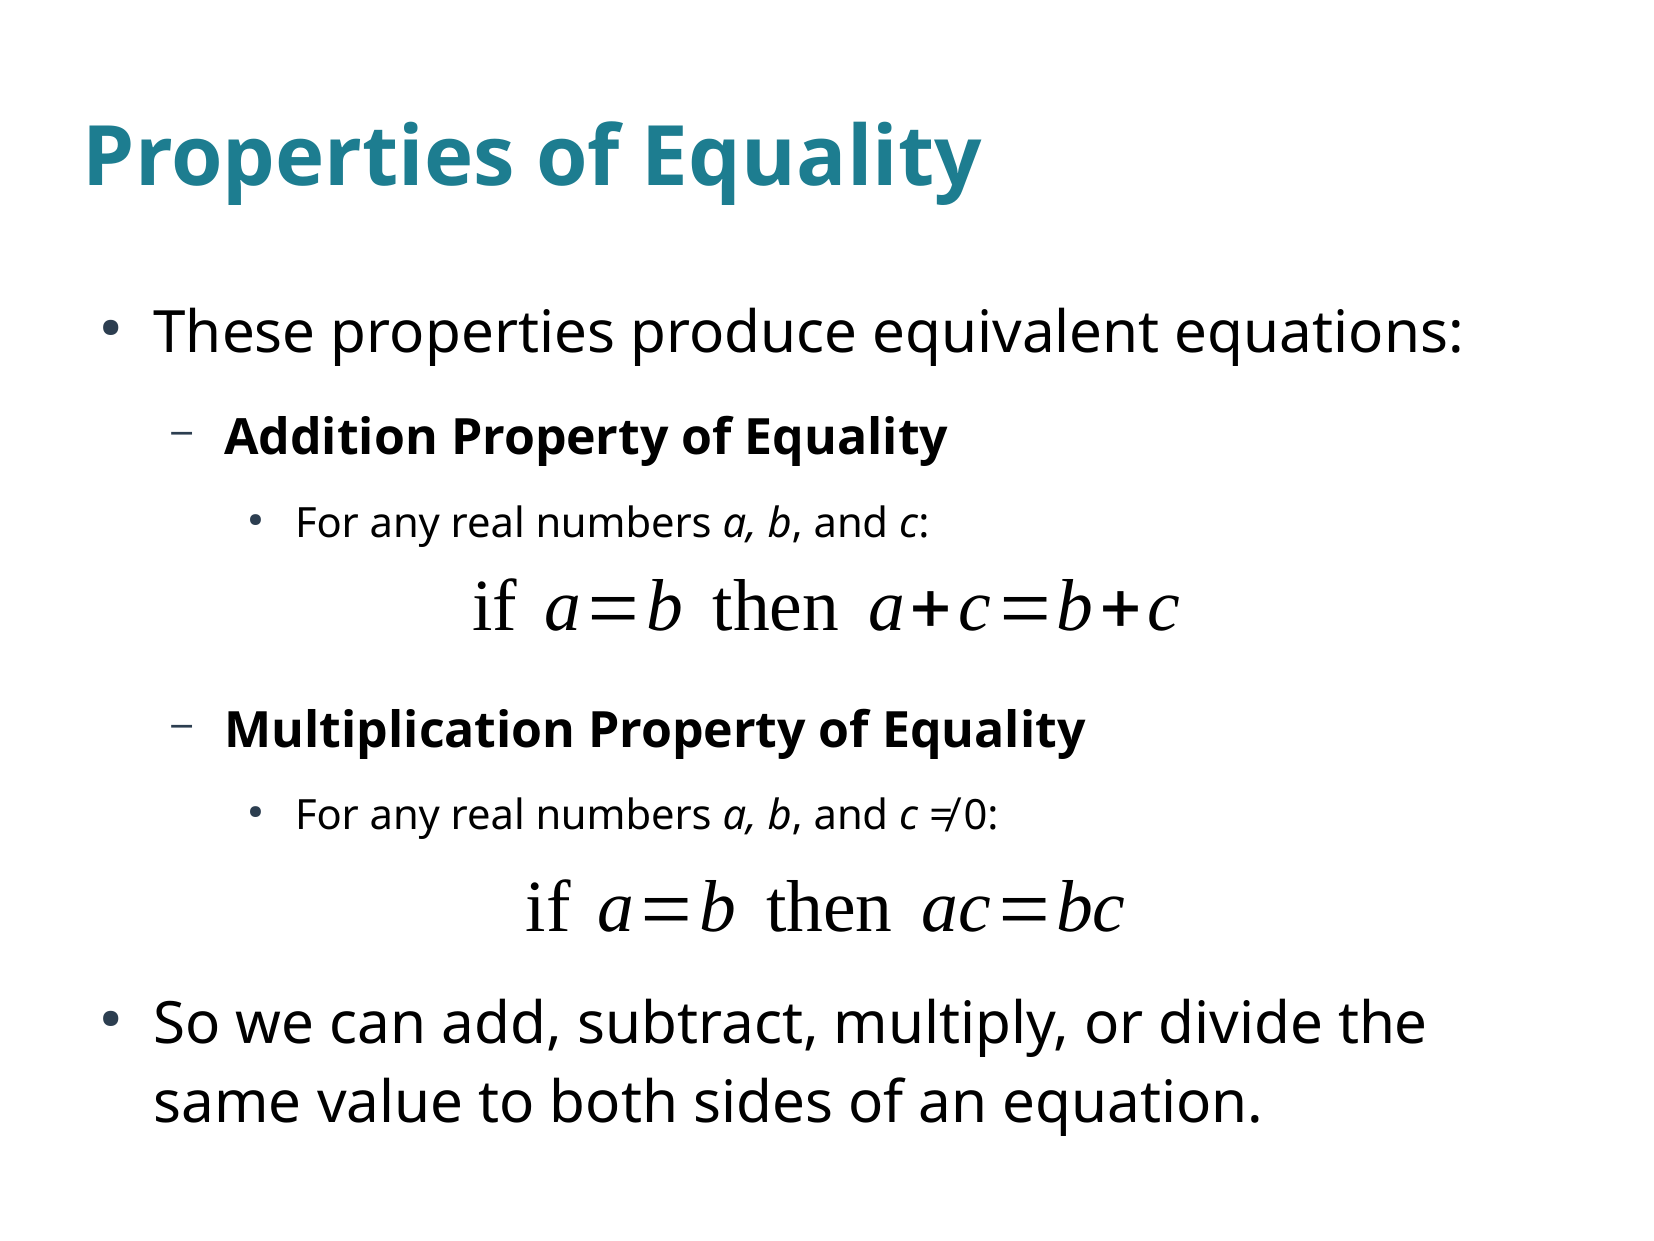

# Properties of Equality
These properties produce equivalent equations:
Addition Property of Equality
For any real numbers a, b, and c:
Multiplication Property of Equality
For any real numbers a, b, and c ≠ 0:
So we can add, subtract, multiply, or divide the same value to both sides of an equation.